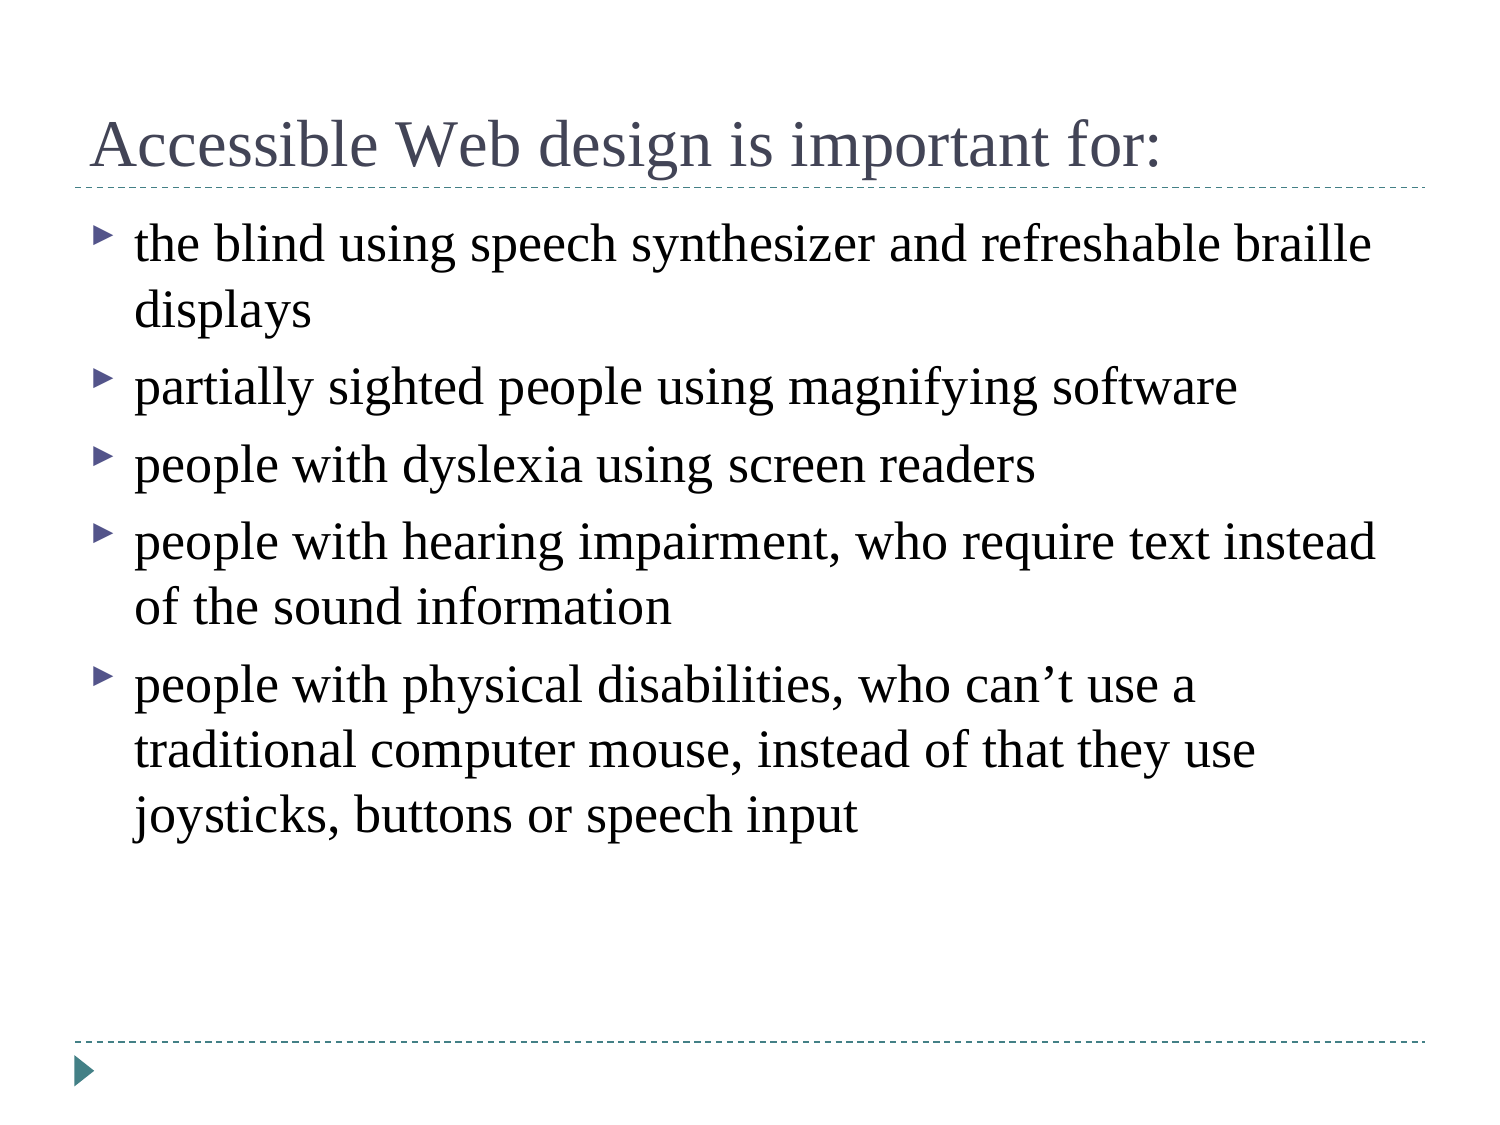

# Accessible Web design is important for:
the blind using speech synthesizer and refreshable braille displays
partially sighted people using magnifying software
people with dyslexia using screen readers
people with hearing impairment, who require text instead of the sound information
people with physical disabilities, who can’t use a traditional computer mouse, instead of that they use joysticks, buttons or speech input